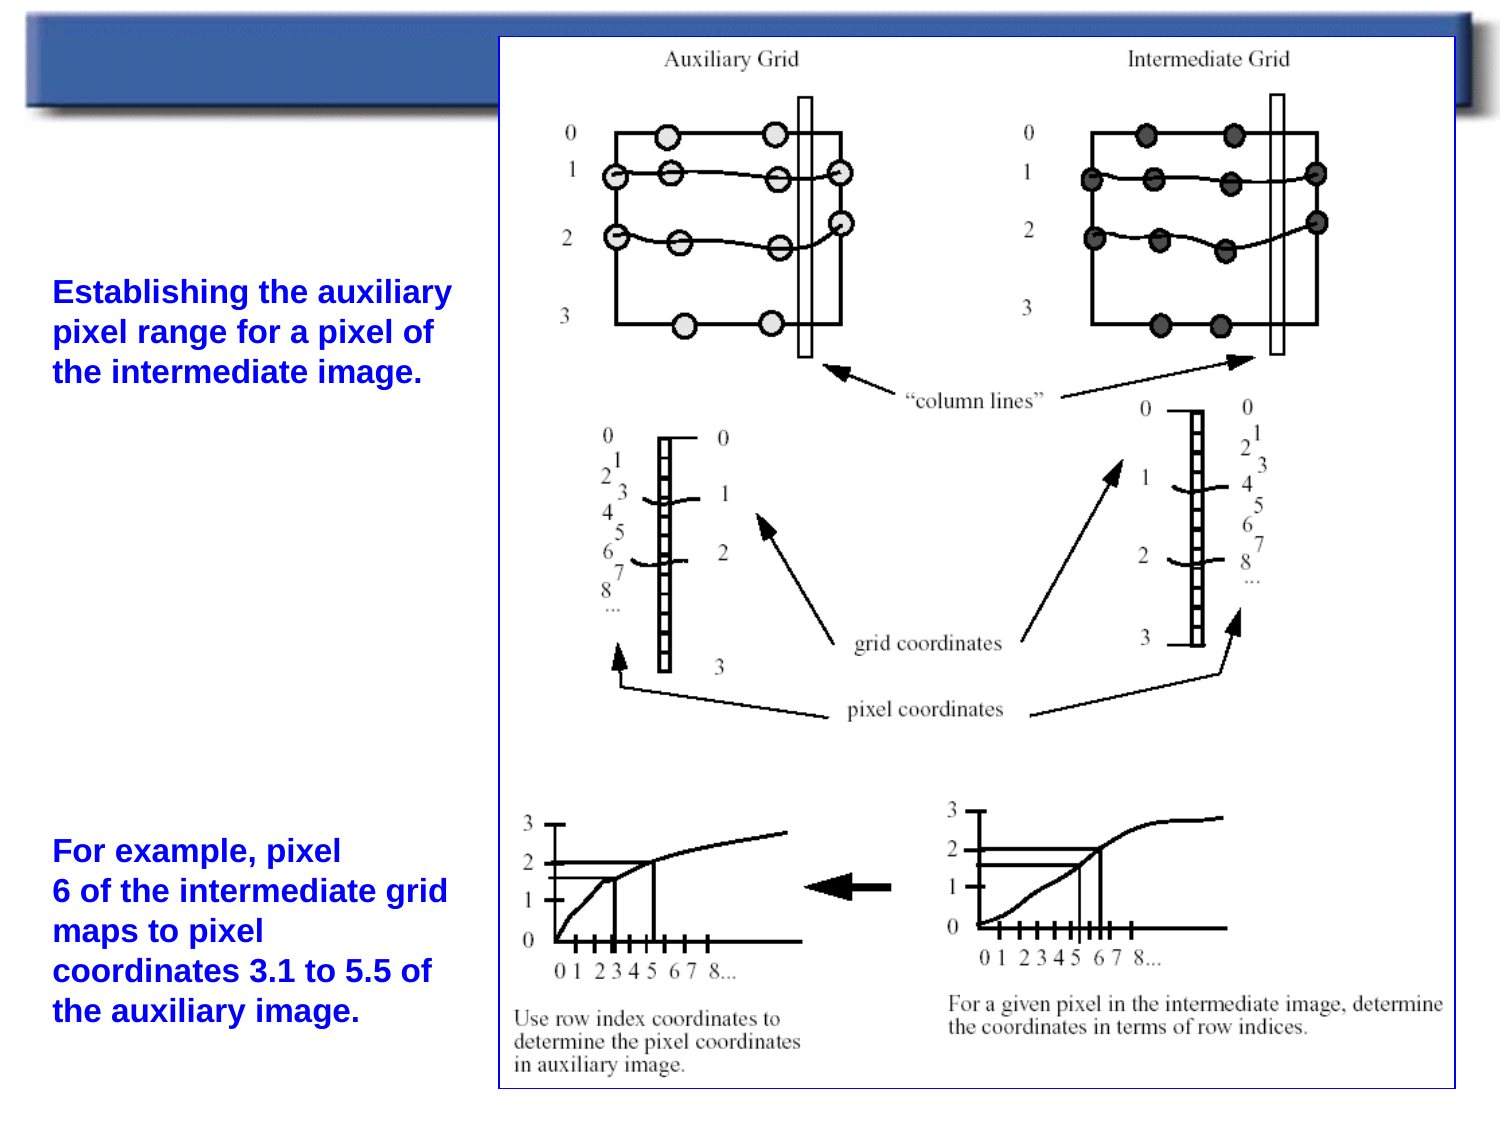

Establishing the auxiliary pixel range for a pixel of the intermediate image.
For example, pixel
6 of the intermediate grid maps to pixel coordinates 3.1 to 5.5 of the auxiliary image.